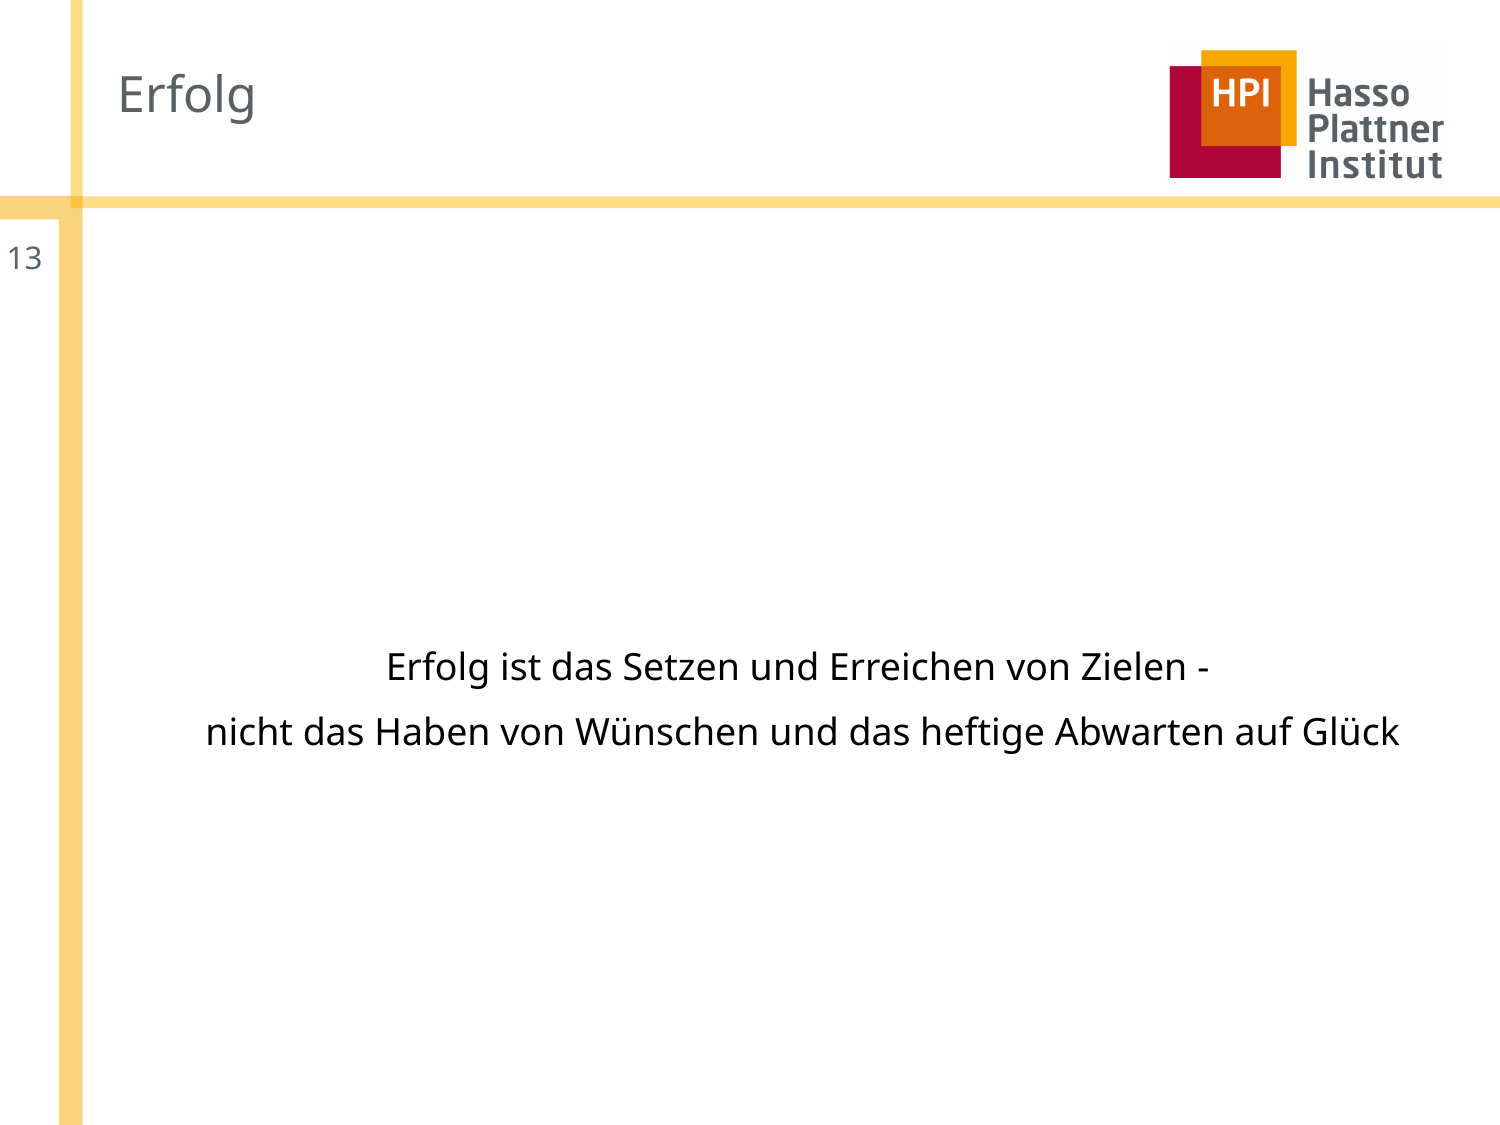

# Erfolg
13
Erfolg ist das Setzen und Erreichen von Zielen -
nicht das Haben von Wünschen und das heftige Abwarten auf Glück